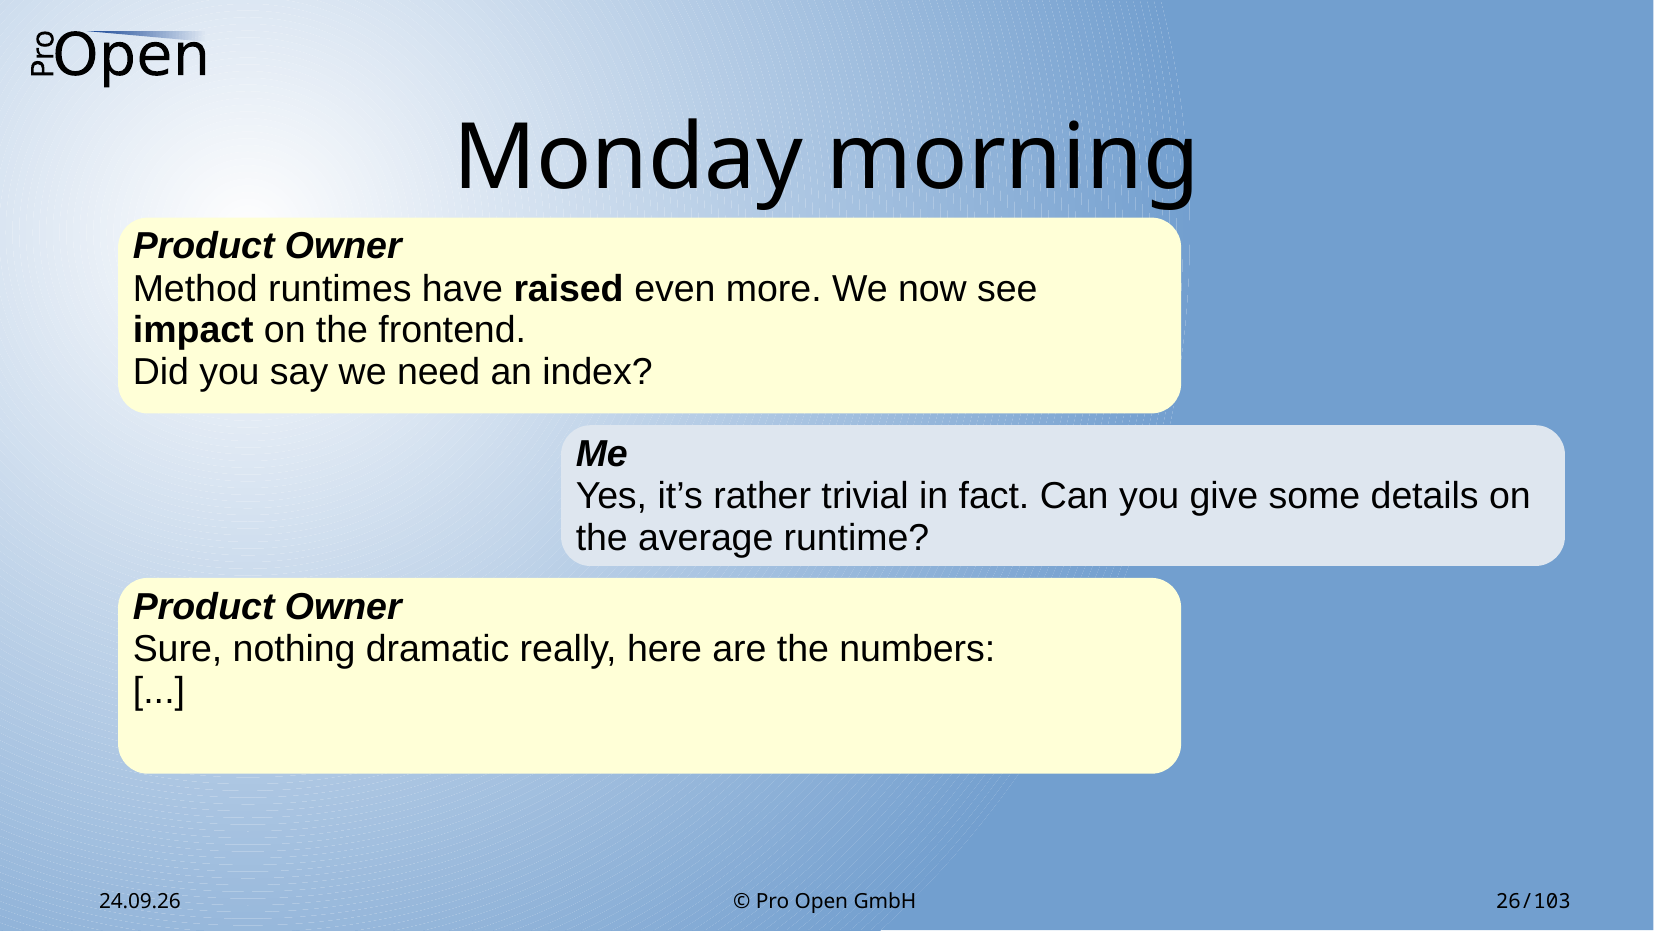

# Monday morning
Product Owner
Method runtimes have raised even more. We now see impact on the frontend.
Did you say we need an index?
Me
Yes, it’s rather trivial in fact. Can you give some details on the average runtime?
Product Owner
Sure, nothing dramatic really, here are the numbers:
[...]
© Pro Open GmbH
26